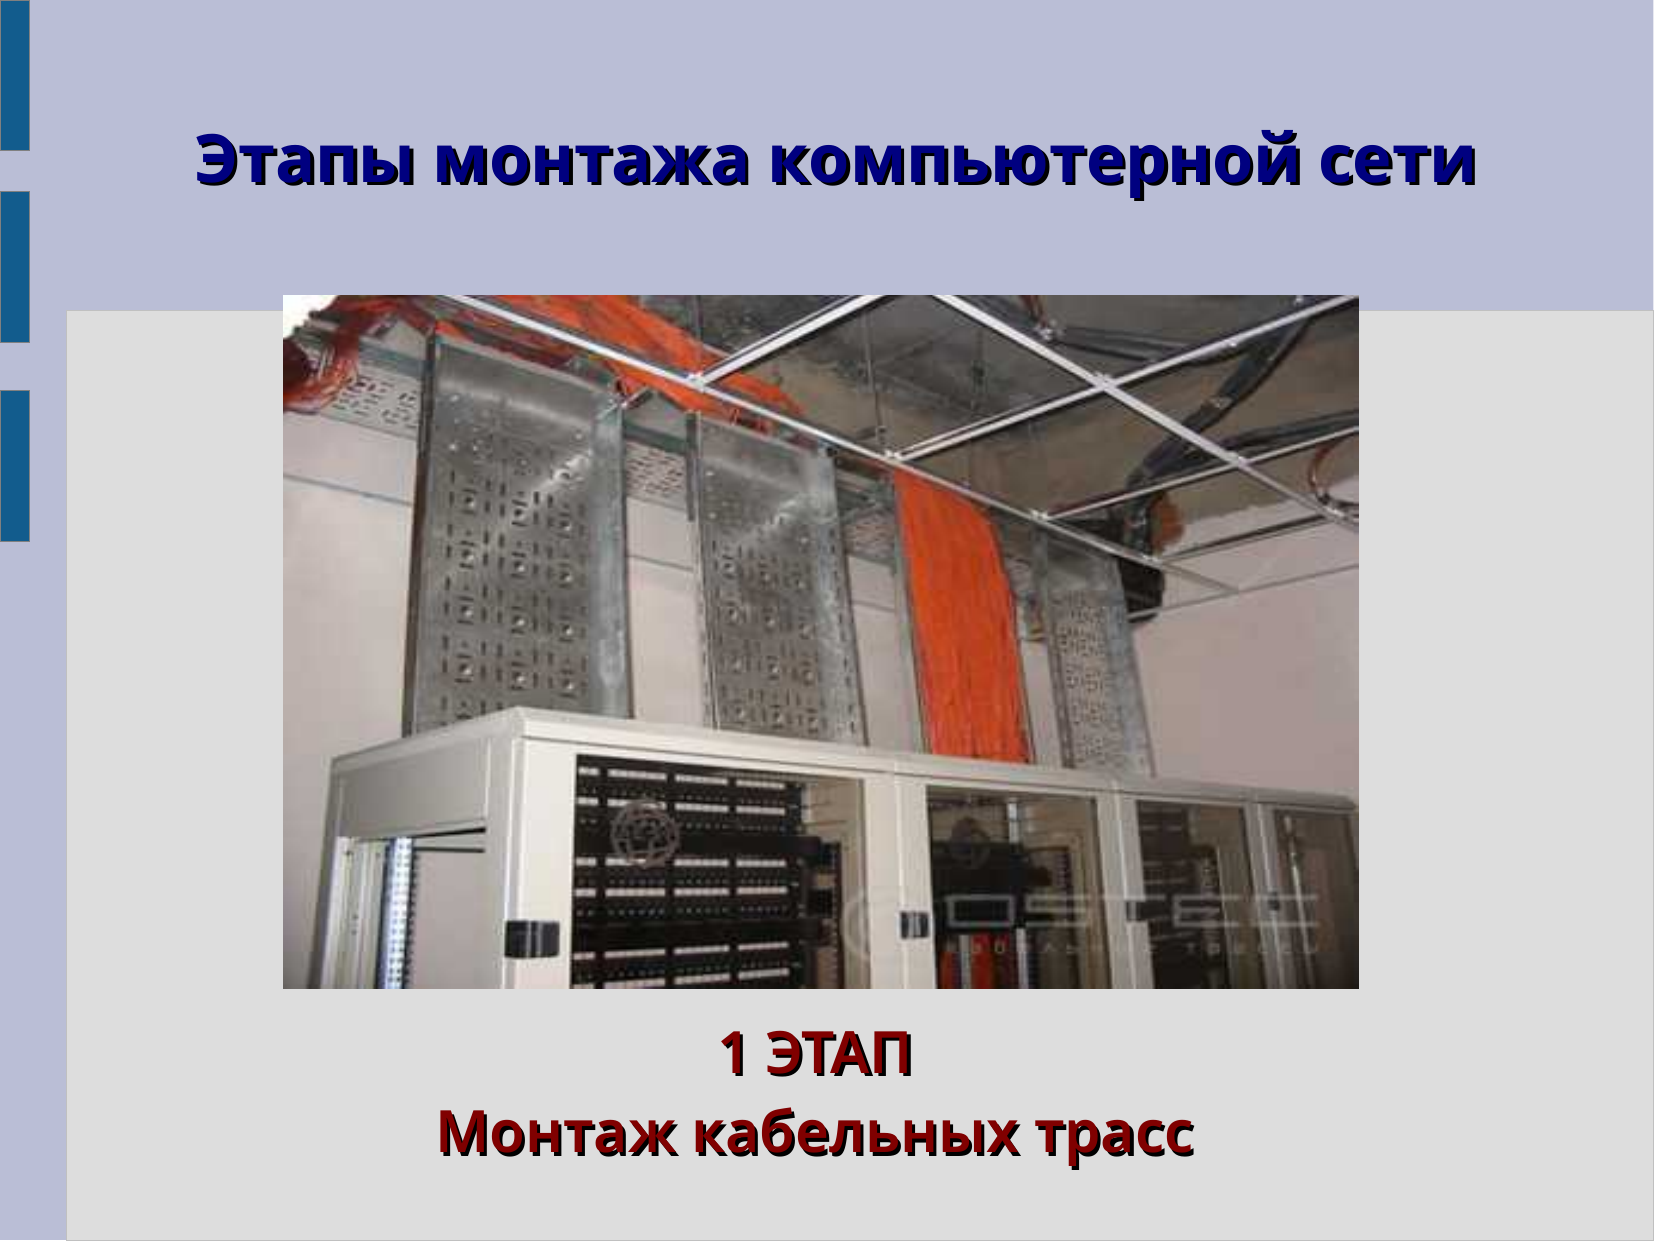

# Этапы монтажа компьютерной сети
1 ЭТАП
 Монтаж кабельных трасс